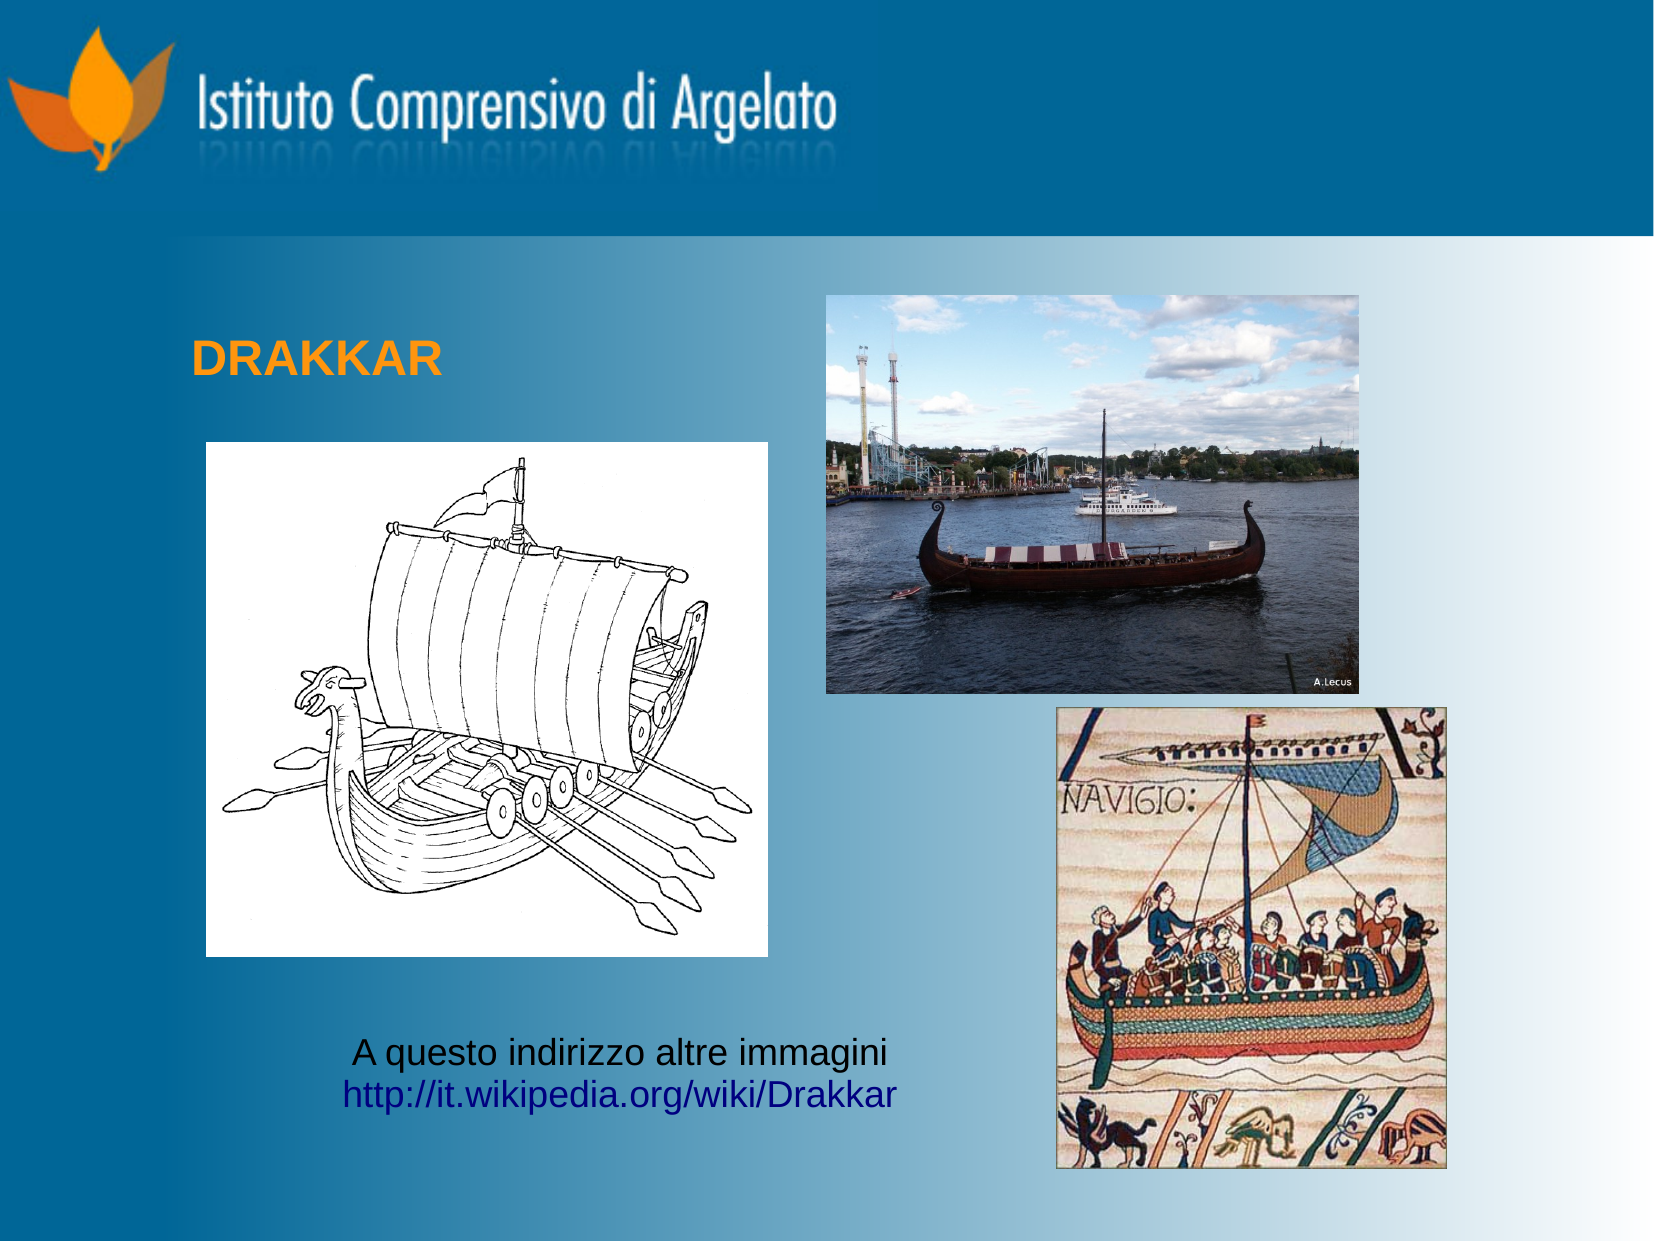

# DRAKKAR
A questo indirizzo altre immagini
http://it.wikipedia.org/wiki/Drakkar